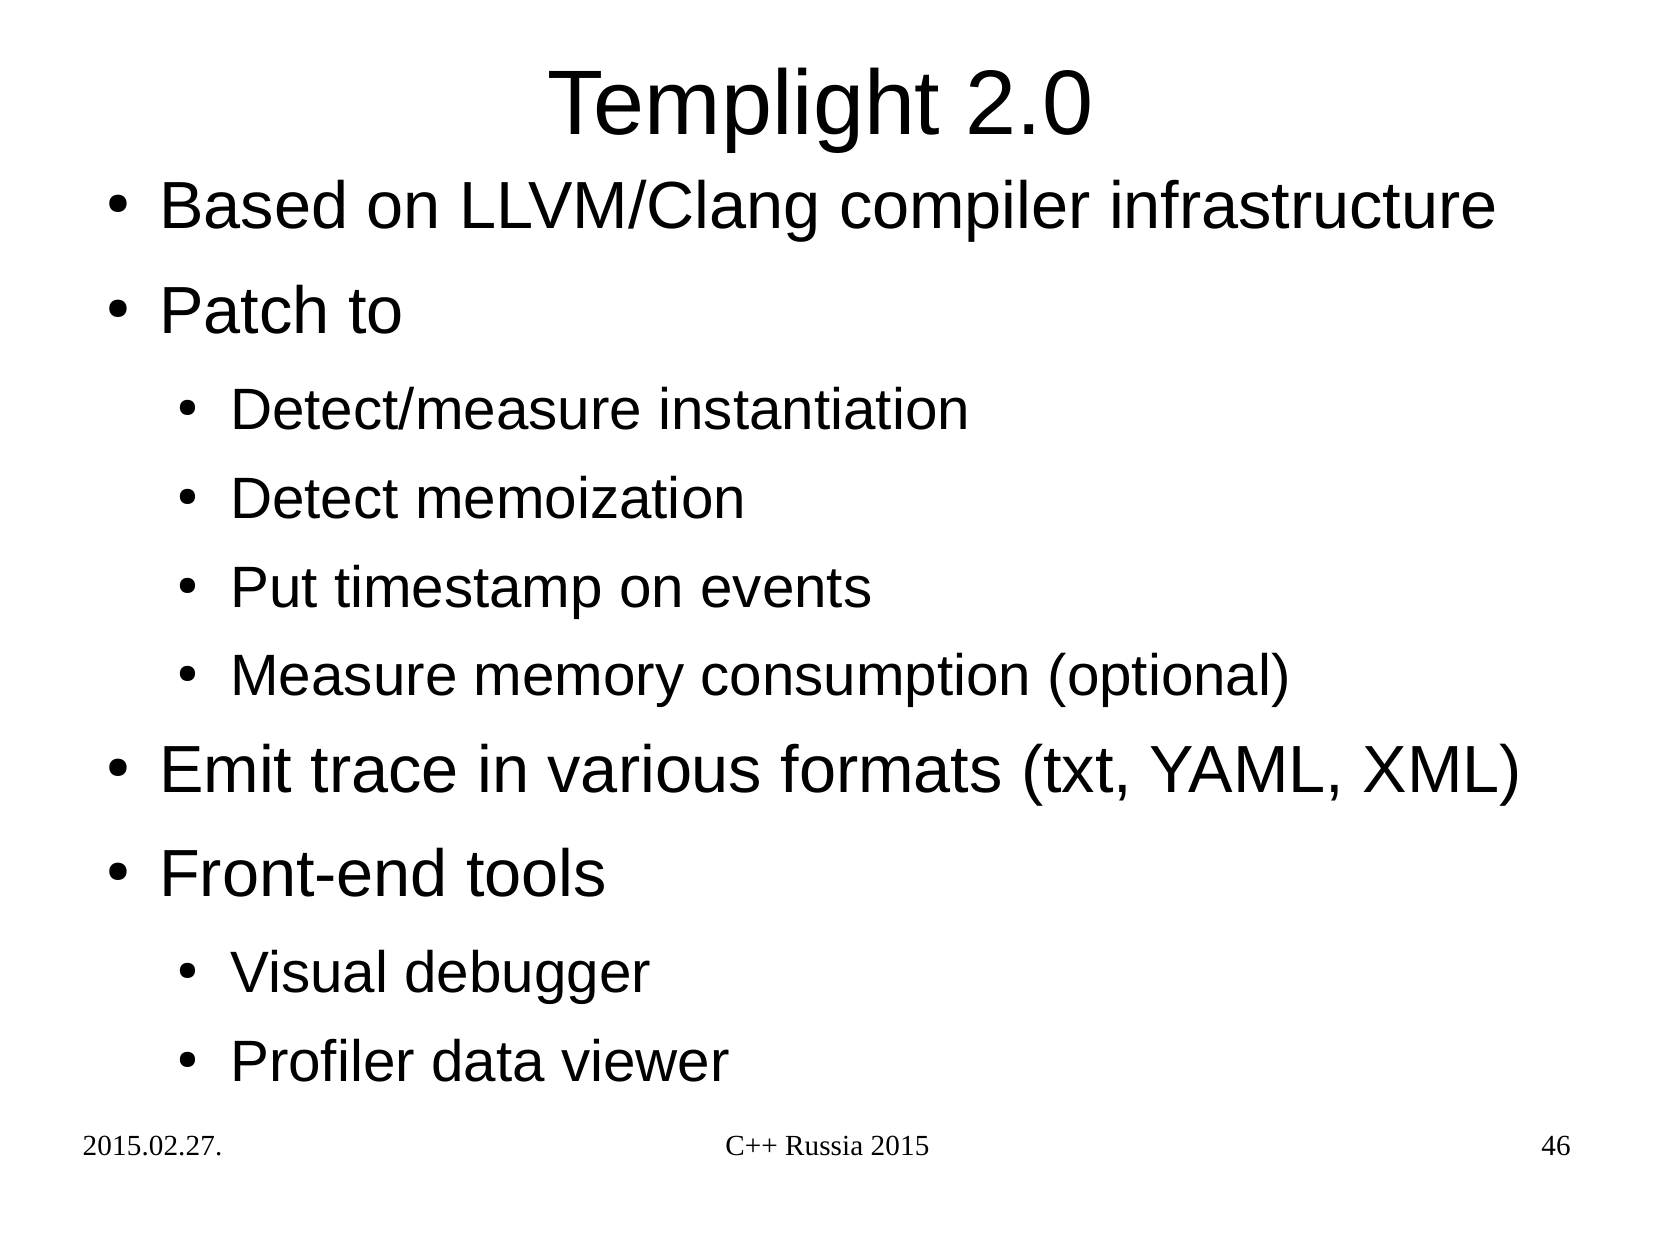

# Templight 2.0
Based on LLVM/Clang compiler infrastructure
Patch to
Detect/measure instantiation
Detect memoization
Put timestamp on events
Measure memory consumption (optional)
Emit trace in various formats (txt, YAML, XML)
Front-end tools
Visual debugger
Profiler data viewer
2015.02.27.
C++ Russia 2015
46